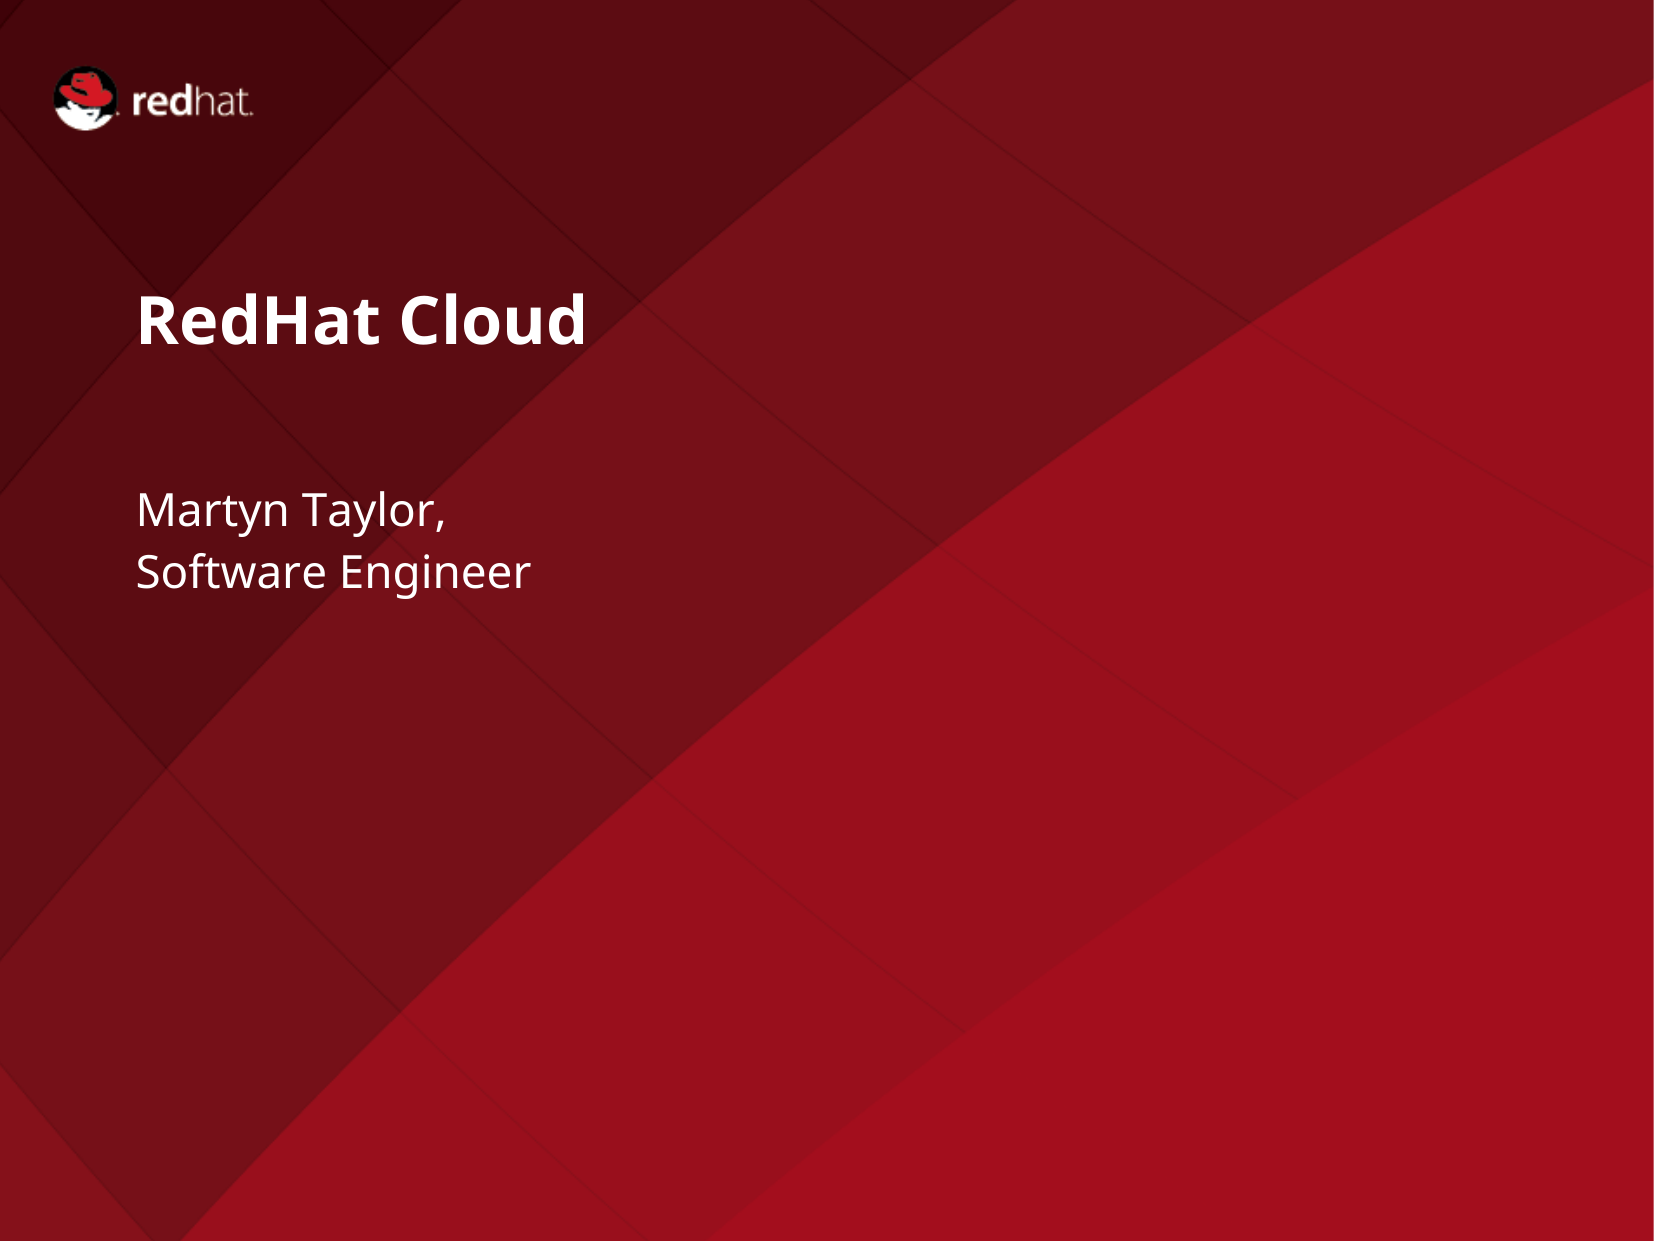

# RedHat Cloud
Martyn Taylor,
Software Engineer